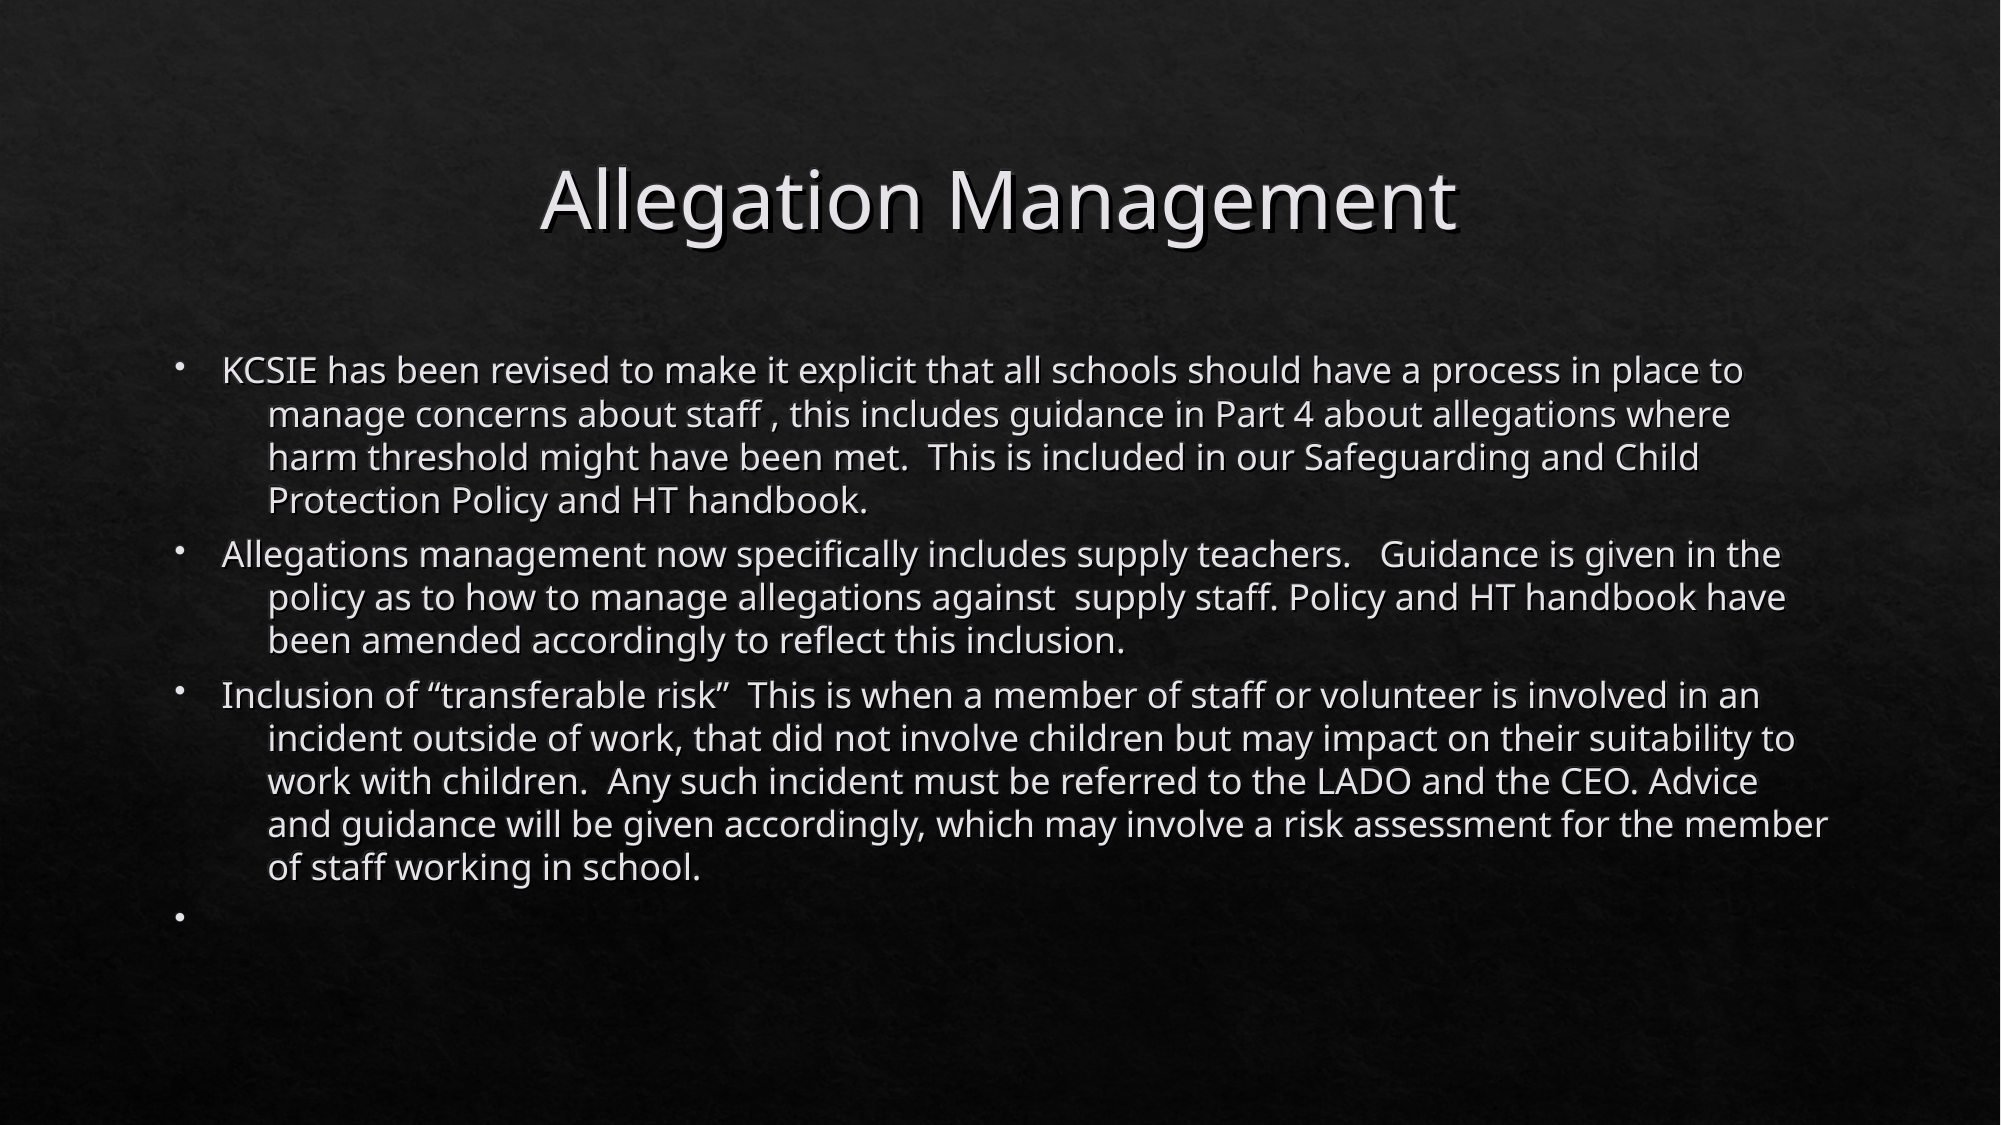

# Allegation Management
KCSIE has been revised to make it explicit that all schools should have a process in place to manage concerns about staff , this includes guidance in Part 4 about allegations where harm threshold might have been met. This is included in our Safeguarding and Child Protection Policy and HT handbook.
Allegations management now specifically includes supply teachers. Guidance is given in the policy as to how to manage allegations against supply staff. Policy and HT handbook have been amended accordingly to reflect this inclusion.
Inclusion of “transferable risk” This is when a member of staff or volunteer is involved in an incident outside of work, that did not involve children but may impact on their suitability to work with children. Any such incident must be referred to the LADO and the CEO. Advice and guidance will be given accordingly, which may involve a risk assessment for the member of staff working in school.